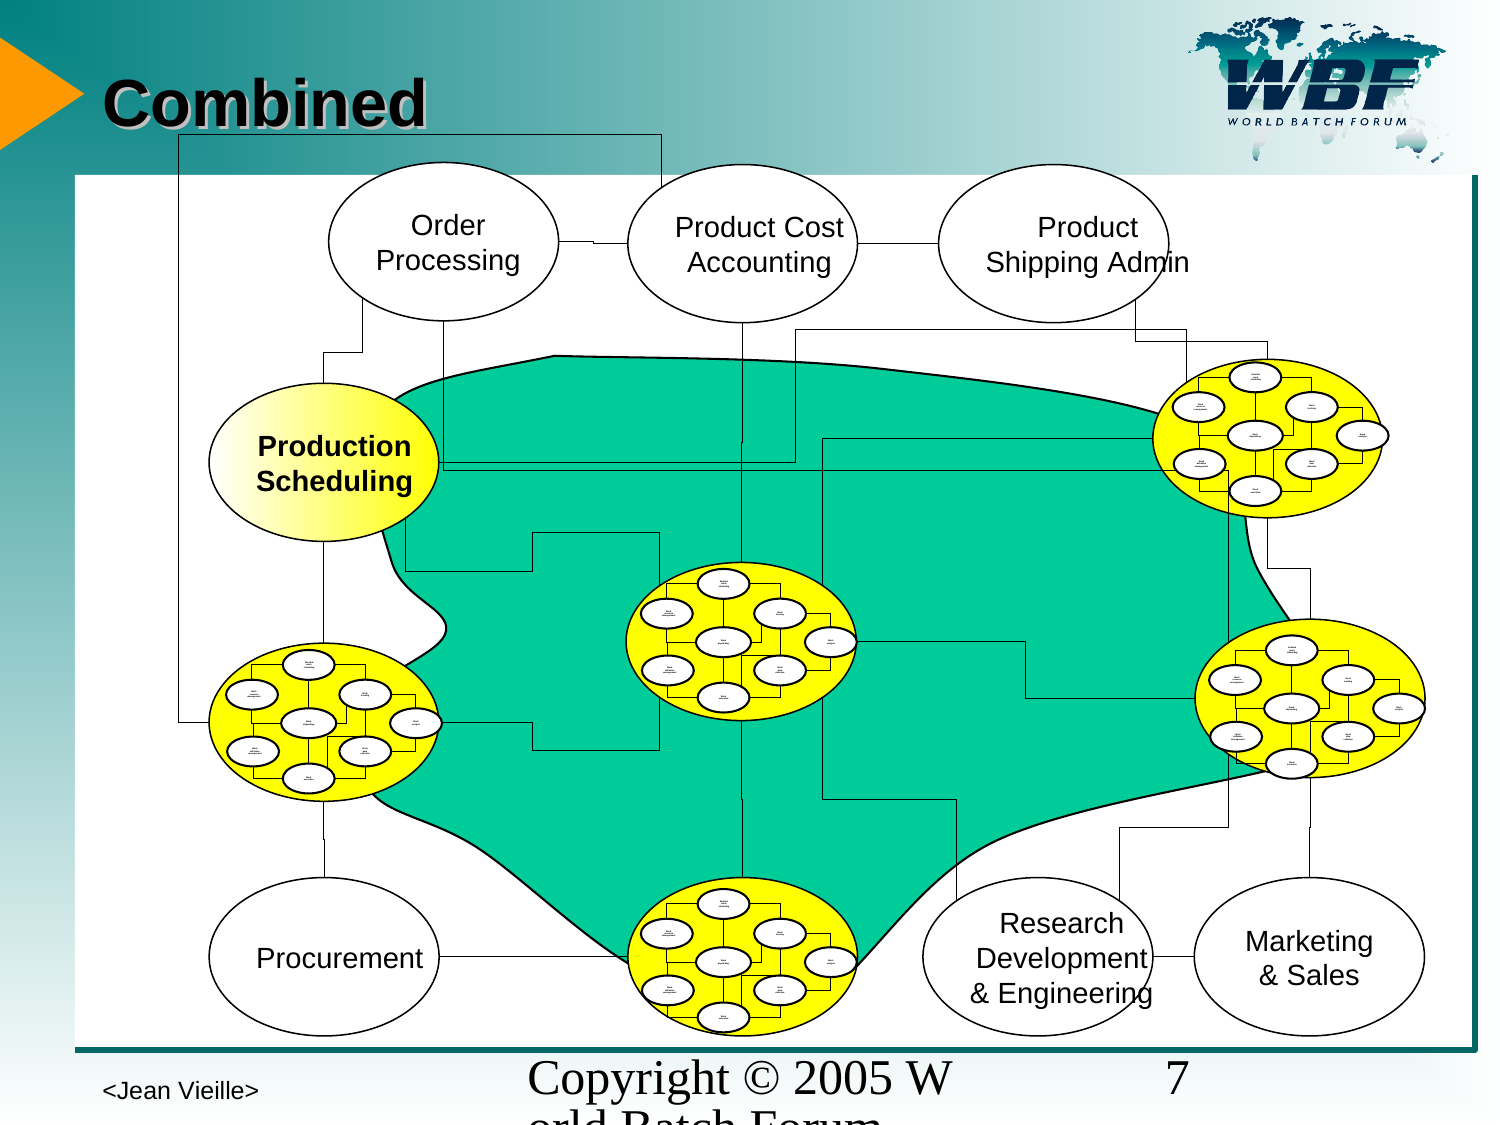

# Combined
Order
Processing
Product Cost
Accounting
Product
Shipping Admin
Detailed
work
scheduling
Work
tracking
Work
 resource
management
Work
dispatching
Work
analysis
Work
definition
management
Work
data
collection
Work
execution
Production
Scheduling
Detailed
work
scheduling
Work
tracking
Work
 resource
management
Work
dispatching
Work
analysis
Work
definition
management
Work
data
collection
Work
execution
Detailed
work
scheduling
Work
tracking
Work
 resource
management
Work
dispatching
Work
analysis
Work
definition
management
Work
data
collection
Work
execution
Detailed
work
scheduling
Work
tracking
Work
 resource
management
Work
dispatching
Work
analysis
Work
data
collection
Work
definition
management
Work
execution
Procurement
Research
Development
& Engineering
Marketing
& Sales
Detailed
work
scheduling
Work
tracking
Work
 resource
management
Work
dispatching
Work
analysis
Work
definition
management
Work
data
collection
Work
execution
Copyright © 2005 World Batch Forum
7